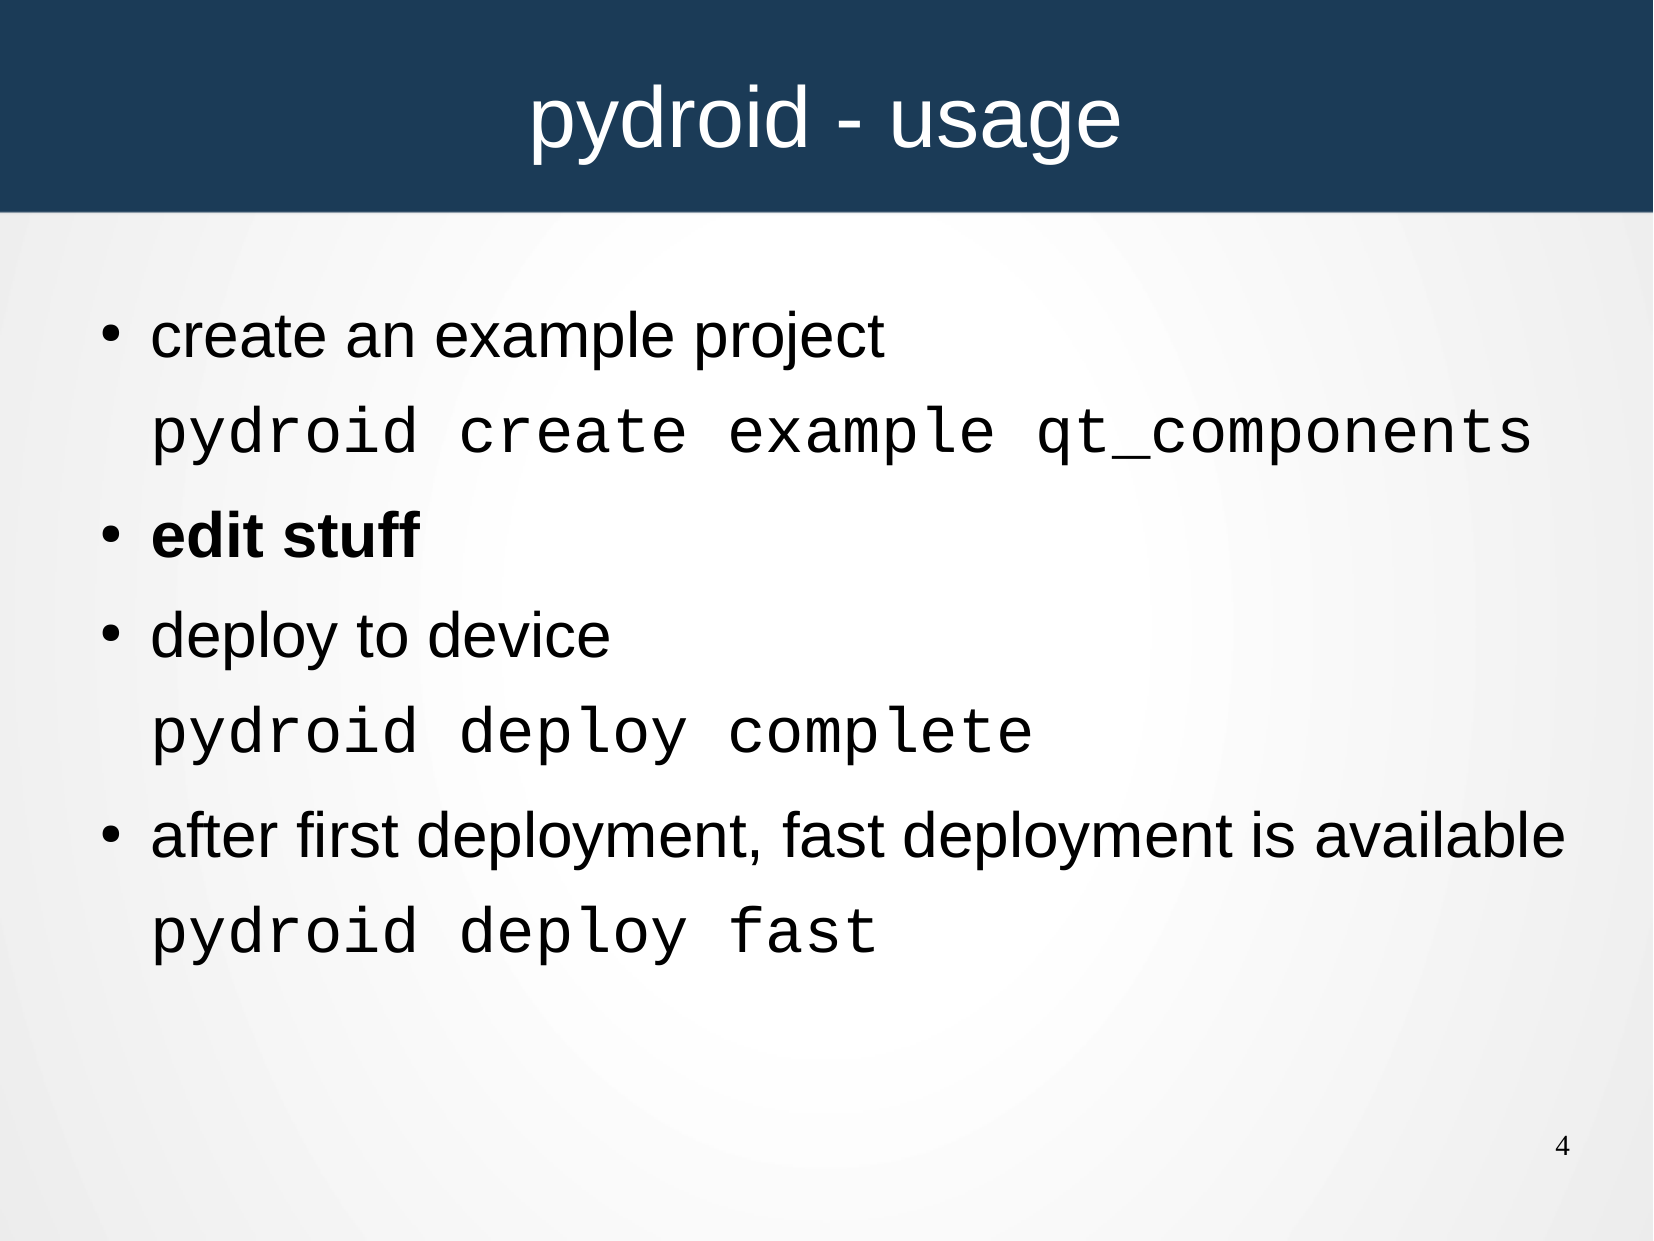

# pydroid - usage
create an example project
pydroid create example qt_components
edit stuff
deploy to device
pydroid deploy complete
after first deployment, fast deployment is available
pydroid deploy fast
4